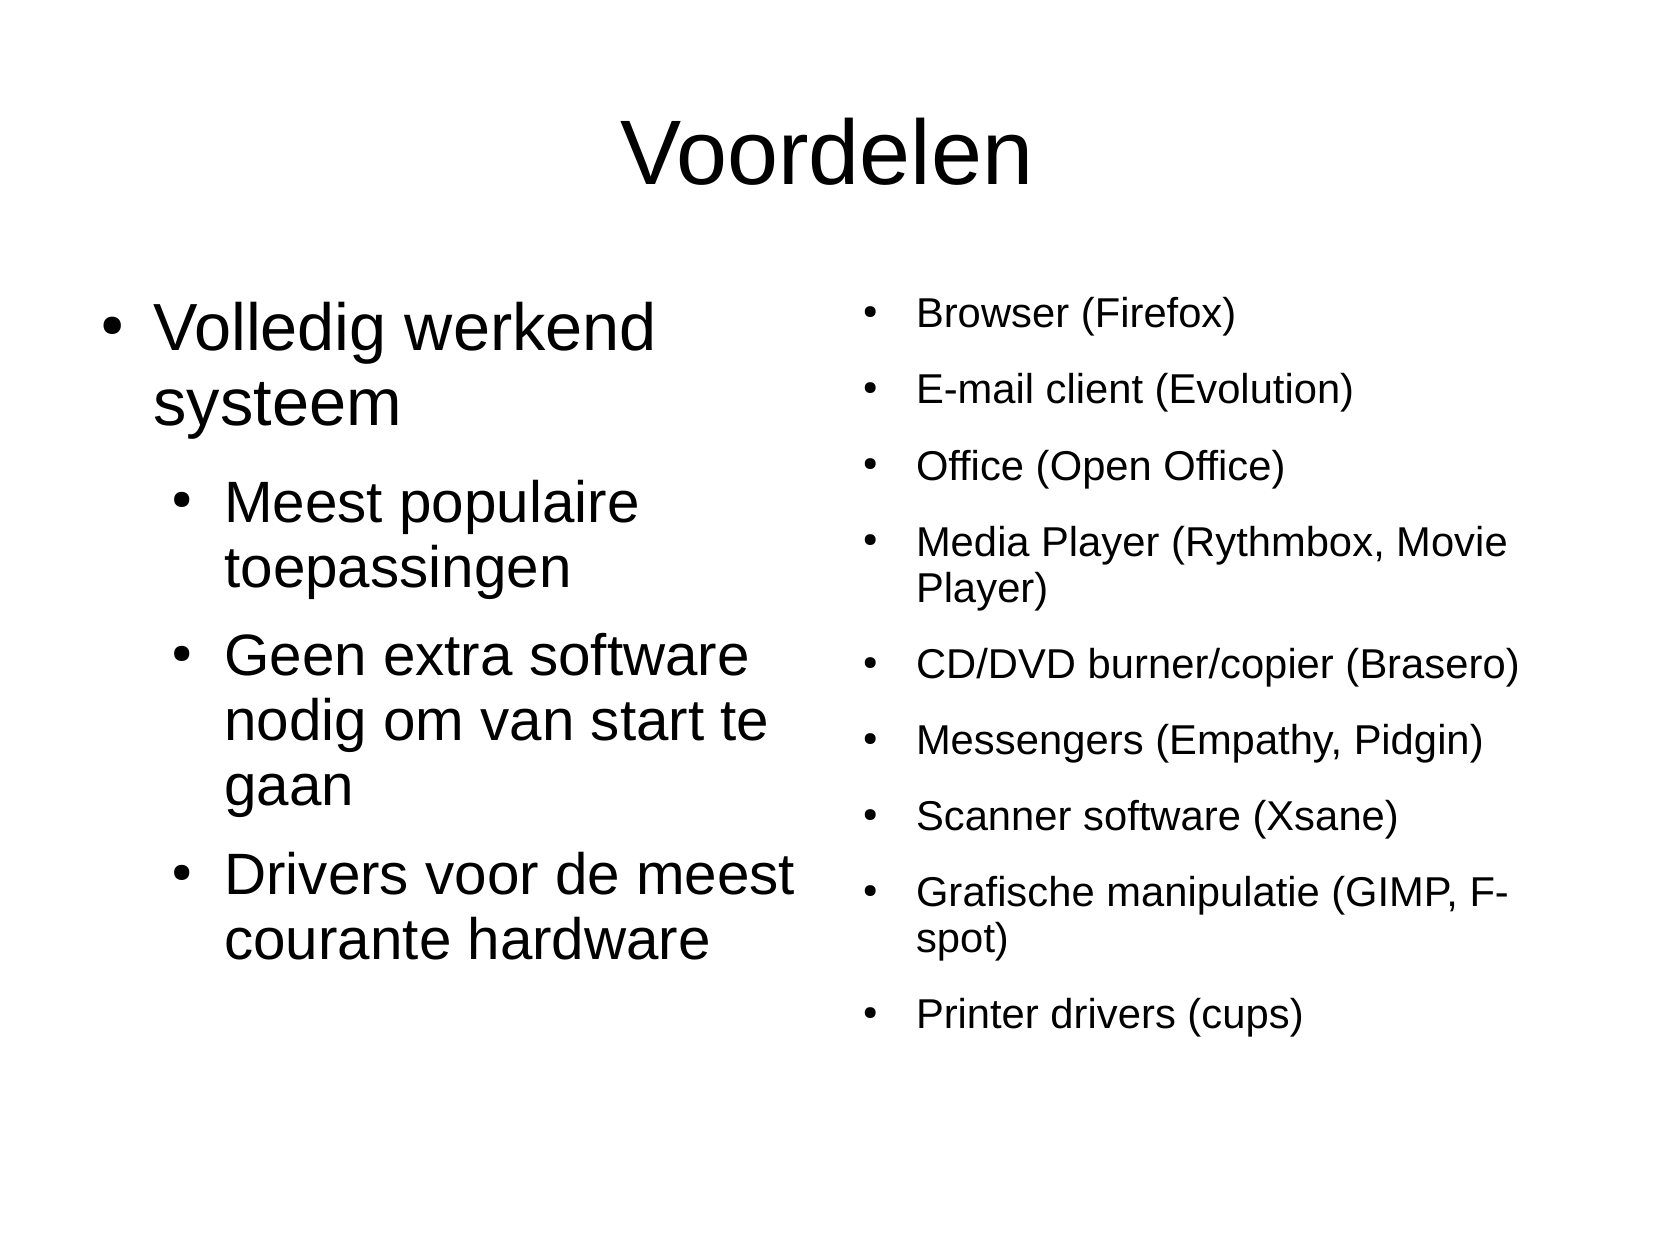

# Voordelen
Volledig werkend systeem
Meest populaire toepassingen
Geen extra software nodig om van start te gaan
Drivers voor de meest courante hardware
Browser (Firefox)
E-mail client (Evolution)
Office (Open Office)
Media Player (Rythmbox, Movie Player)
CD/DVD burner/copier (Brasero)
Messengers (Empathy, Pidgin)
Scanner software (Xsane)
Grafische manipulatie (GIMP, F-spot)
Printer drivers (cups)